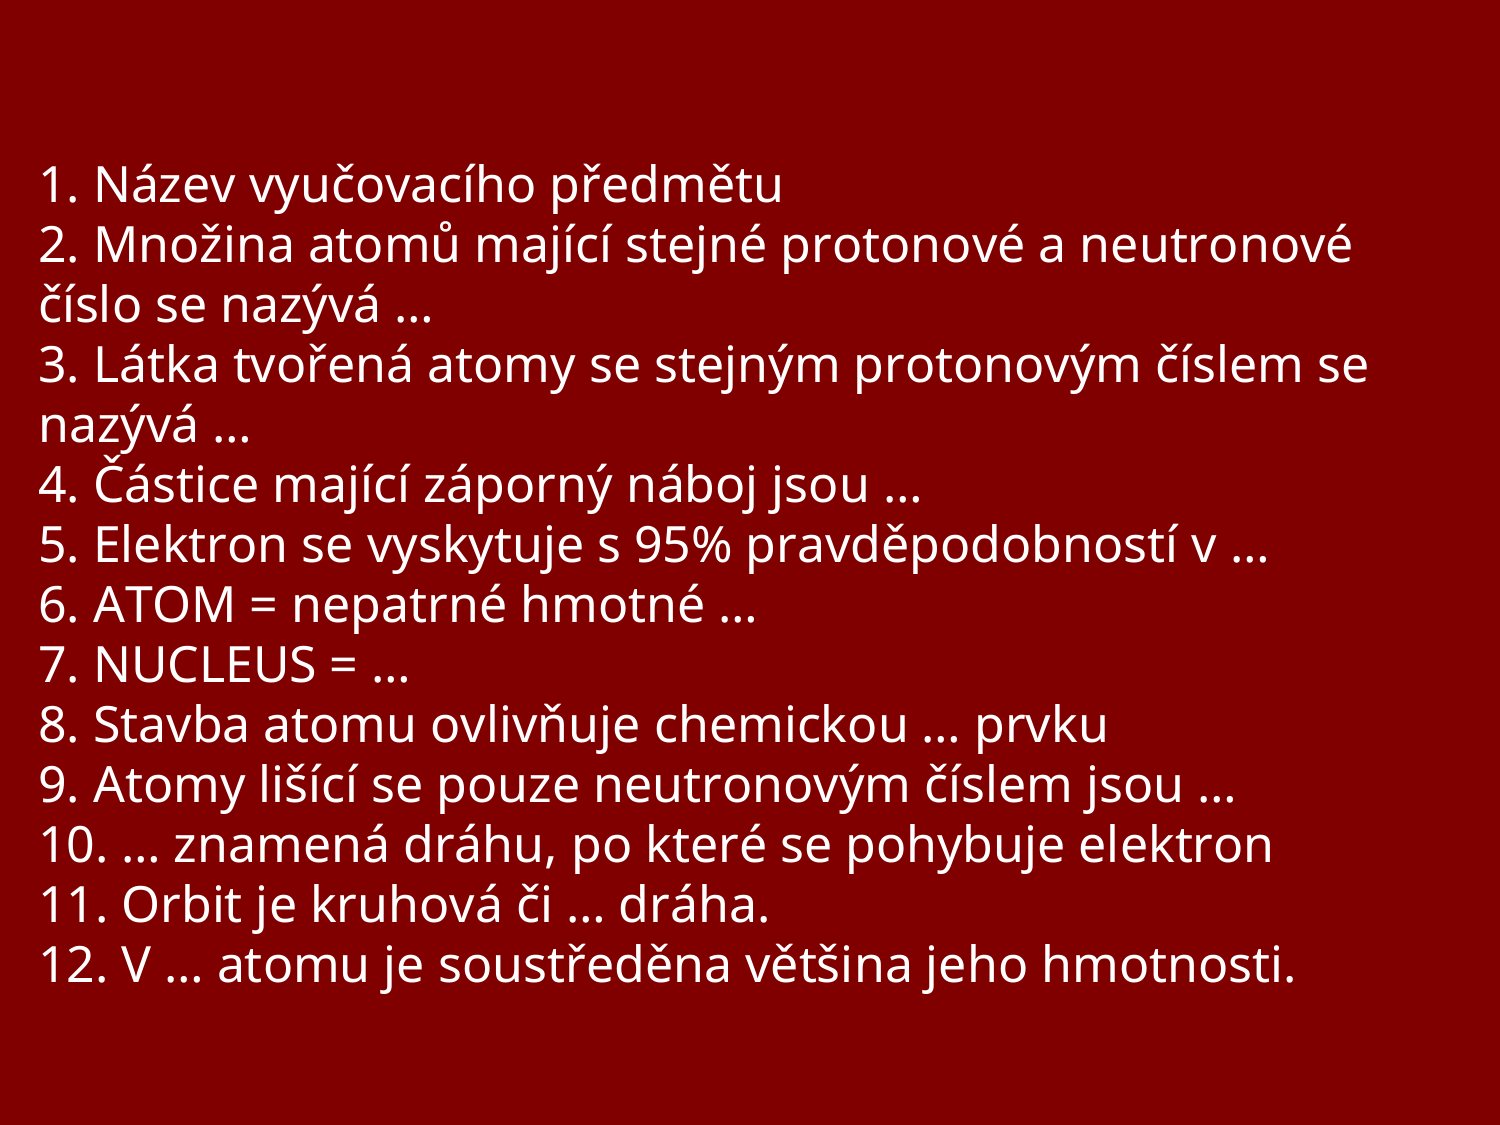

1. Název vyučovacího předmětu
2. Množina atomů mající stejné protonové a neutronové číslo se nazývá …
3. Látka tvořená atomy se stejným protonovým číslem se nazývá …
4. Částice mající záporný náboj jsou …
5. Elektron se vyskytuje s 95% pravděpodobností v …
6. ATOM = nepatrné hmotné …
7. NUCLEUS = …
8. Stavba atomu ovlivňuje chemickou … prvku
9. Atomy lišící se pouze neutronovým číslem jsou …
10. … znamená dráhu, po které se pohybuje elektron
11. Orbit je kruhová či … dráha.
12. V … atomu je soustředěna většina jeho hmotnosti.